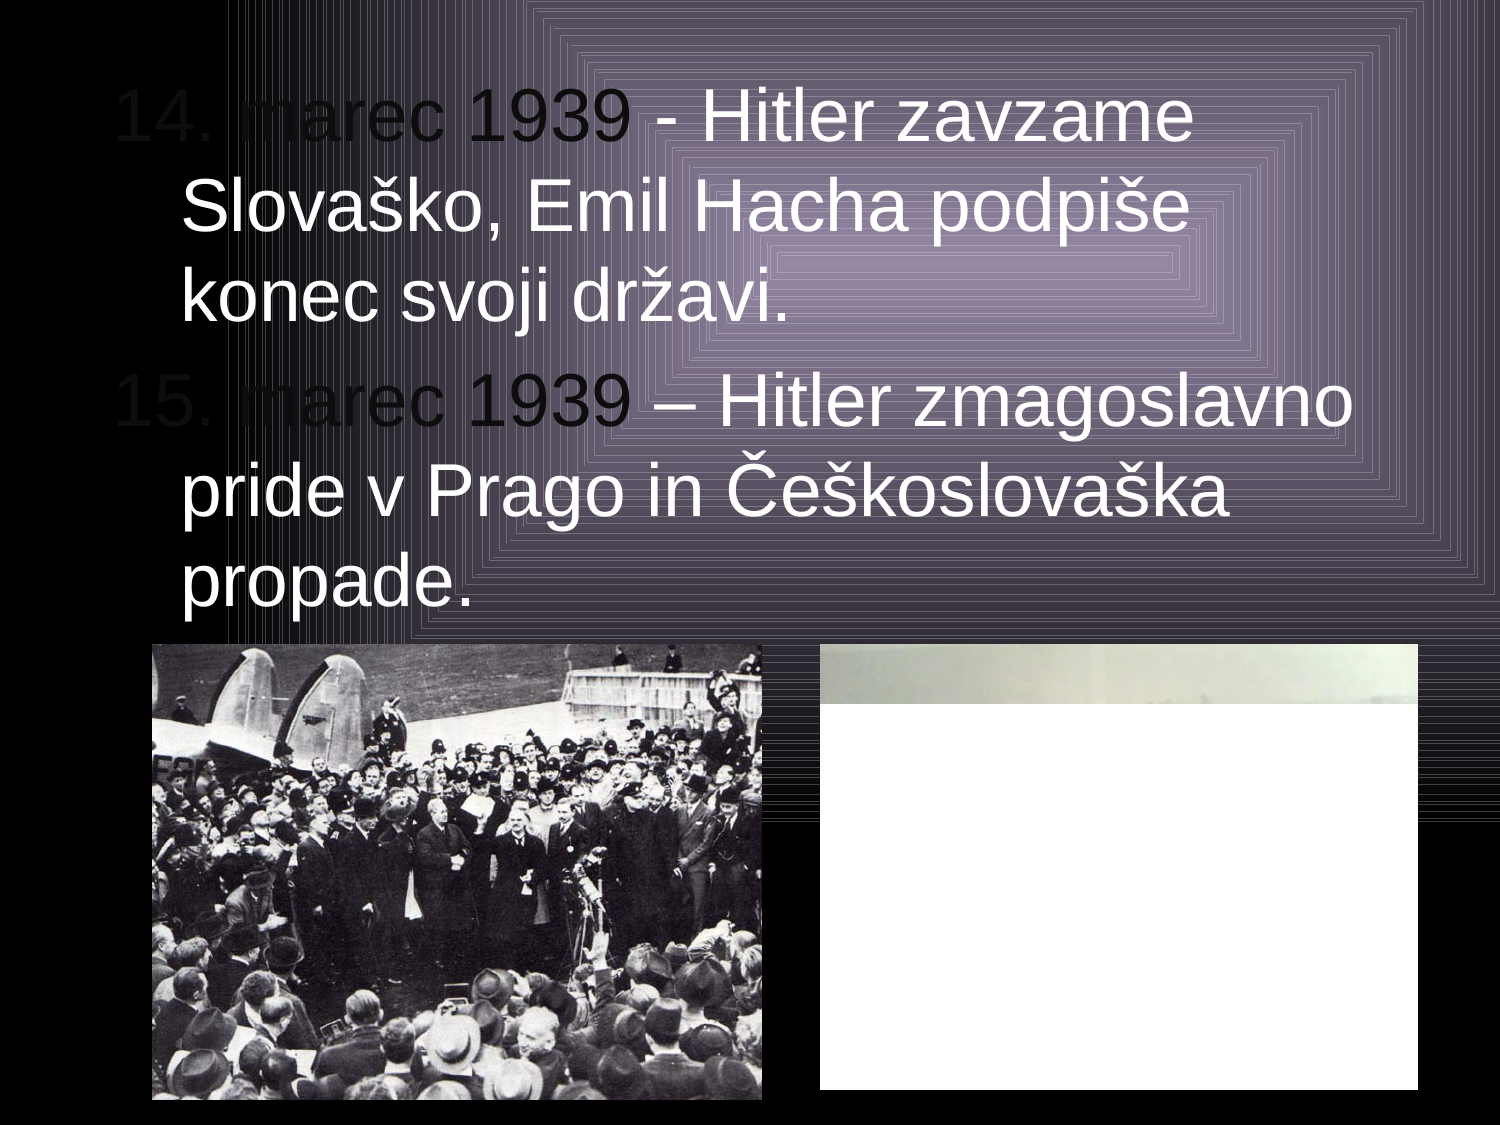

#
14. marec 1939 - Hitler zavzame Slovaško, Emil Hacha podpiše konec svoji državi.
15. marec 1939 – Hitler zmagoslavno pride v Prago in Češkoslovaška propade.